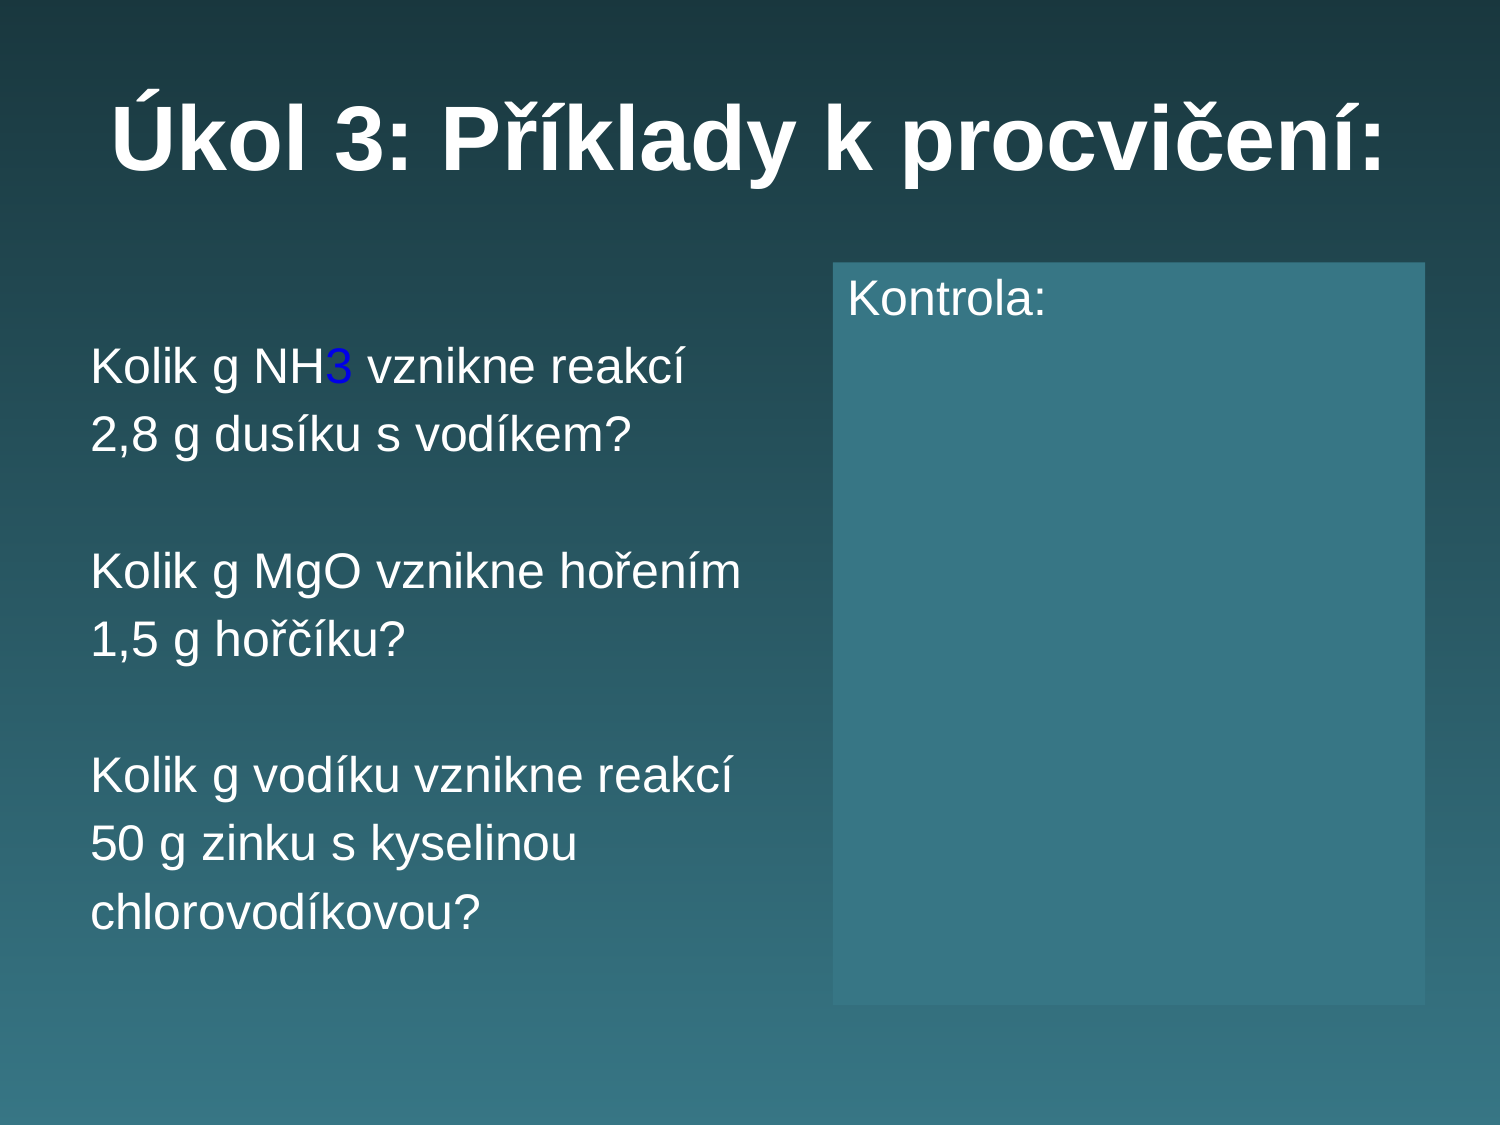

# Úkol 3: Příklady k procvičení:
Kolik g NH3 vznikne reakcí
2,8 g dusíku s vodíkem?
Kolik g MgO vznikne hořením
1,5 g hořčíku?
Kolik g vodíku vznikne reakcí
50 g zinku s kyselinou
chlorovodíkovou?
Kontrola:
3,4 g
2,5 g
1,5 g